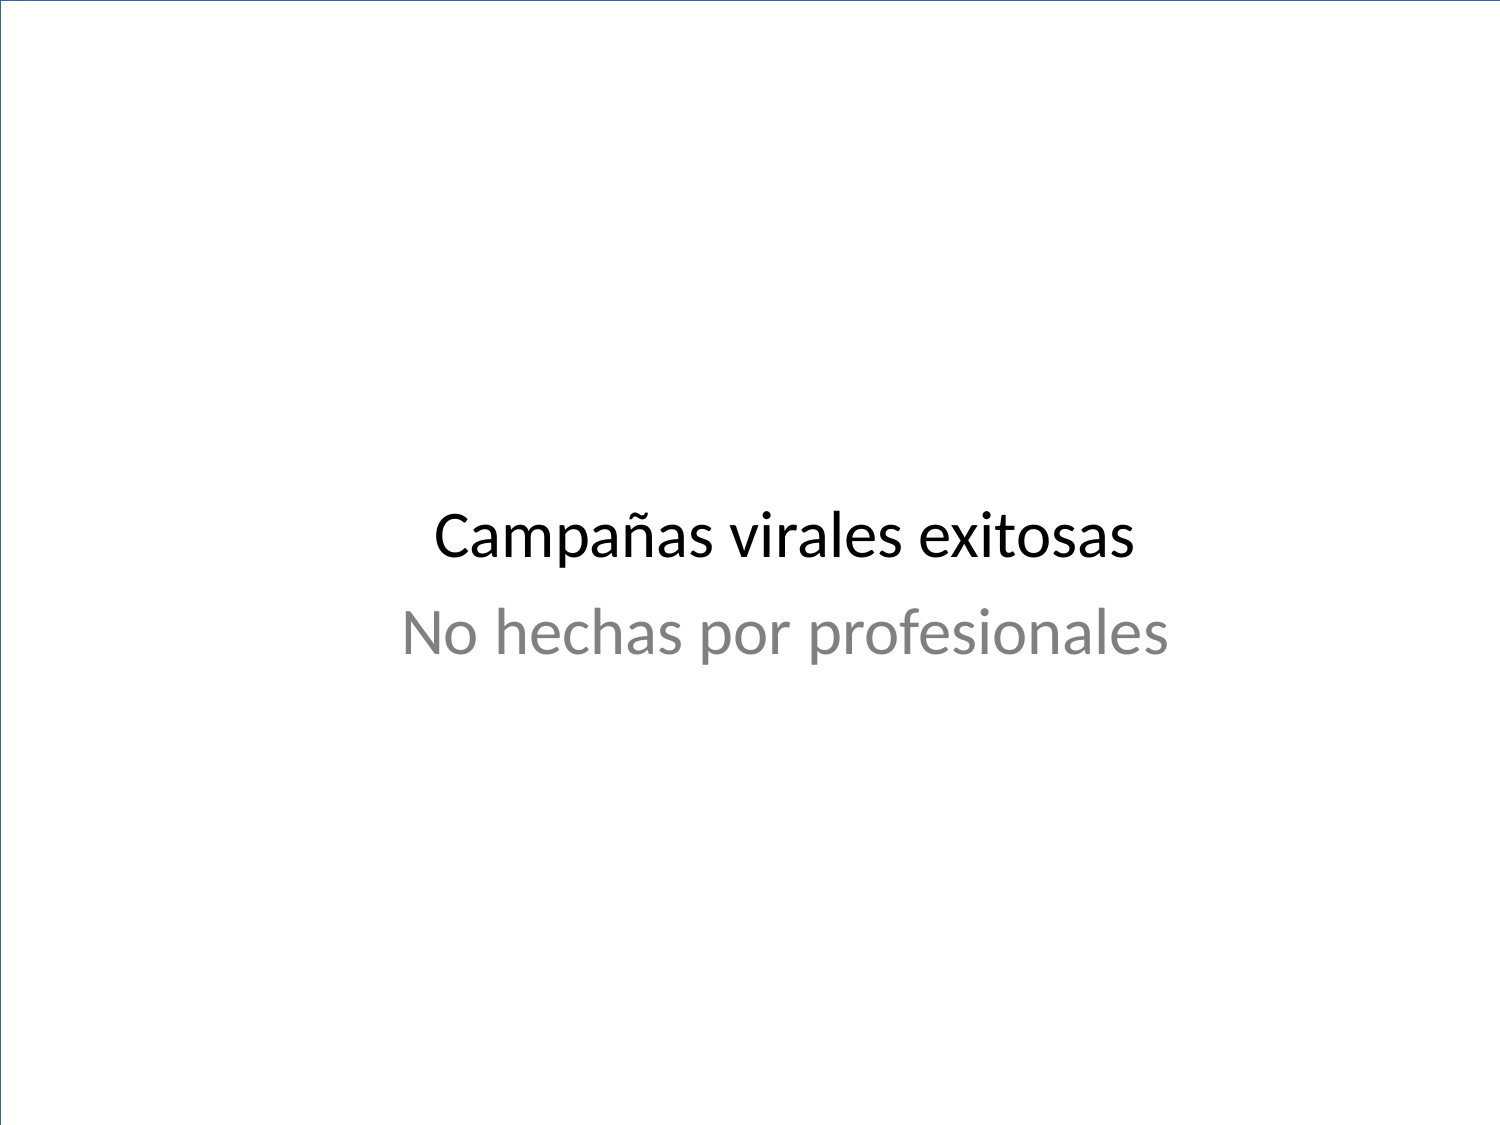

# Campañas virales exitosas
No hechas por profesionales